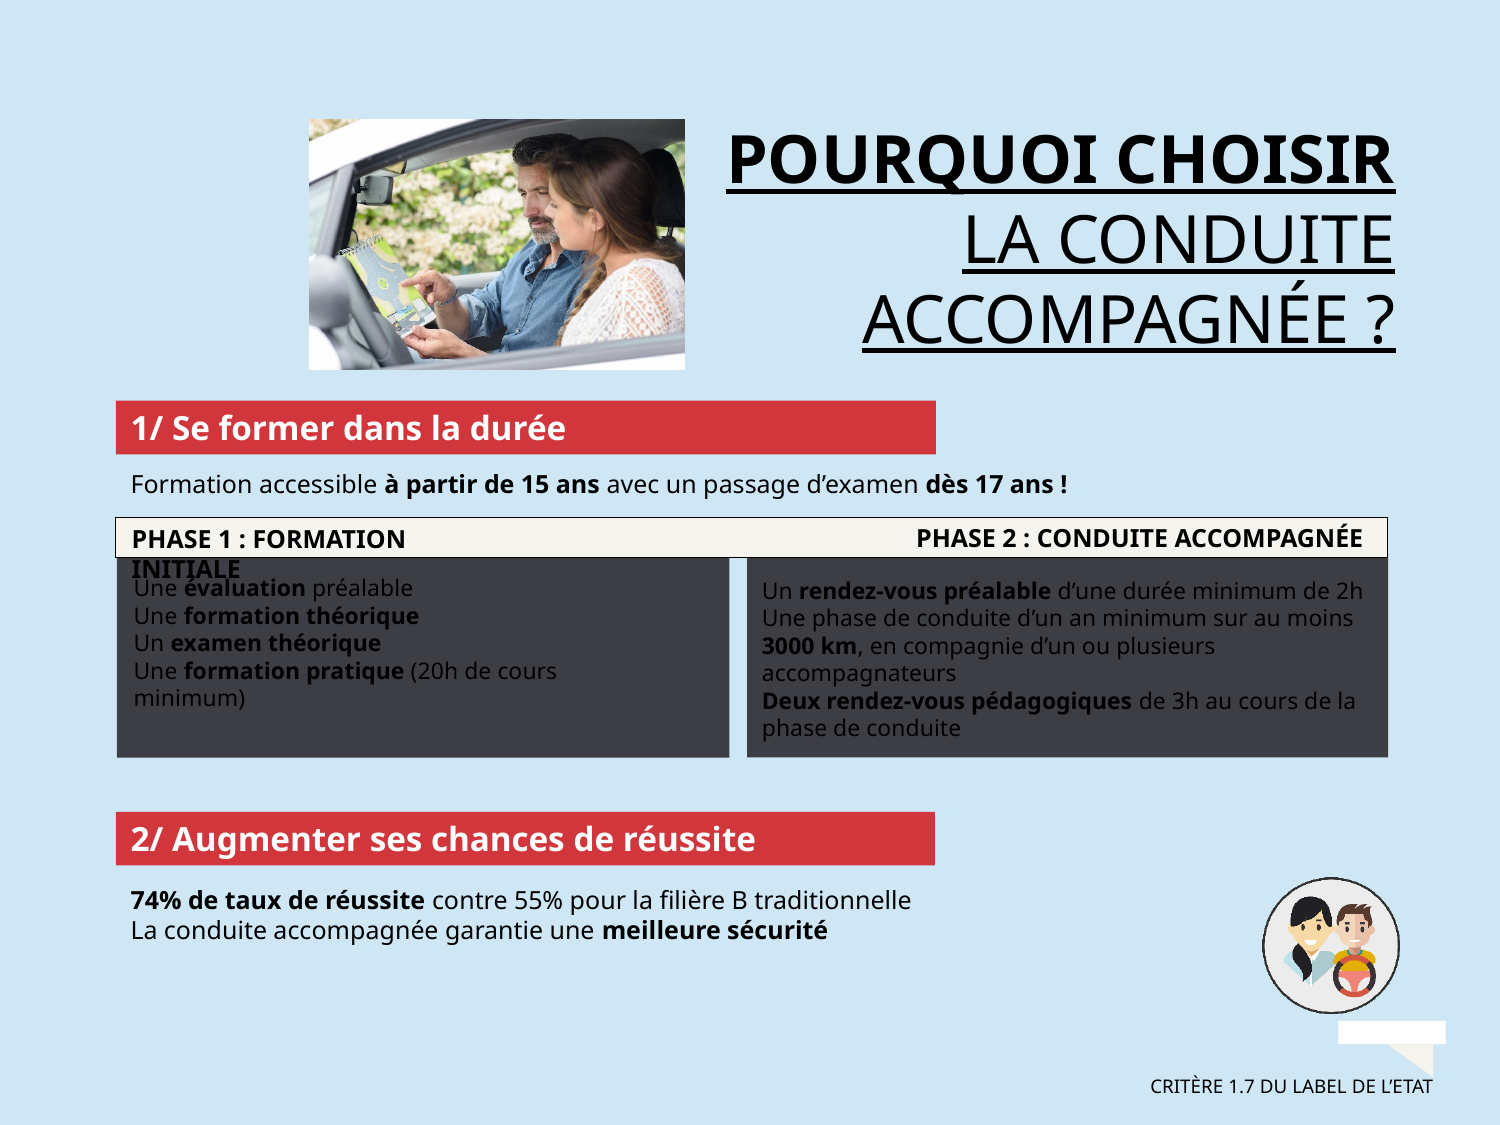

POURQUOI CHOISIR
LA CONDUITE
ACCOMPAGNÉE ?
1/ Se former dans la durée
Formation accessible à partir de 15 ans avec un passage d’examen dès 17 ans !
PHASE 2 : CONDUITE ACCOMPAGNÉE
PHASE 1 : FORMATION INITIALE
Une évaluation préalable
Une formation théorique
Un examen théorique
Une formation pratique (20h de cours minimum)
Un rendez-vous préalable d’une durée minimum de 2h
Une phase de conduite d’un an minimum sur au moins 3000 km, en compagnie d’un ou plusieurs accompagnateurs
Deux rendez-vous pédagogiques de 3h au cours de la phase de conduite
2/ Augmenter ses chances de réussite
74% de taux de réussite contre 55% pour la filière B traditionnelle
La conduite accompagnée garantie une meilleure sécurité
CRITÈRE 1.7 DU LABEL DE L’ETAT